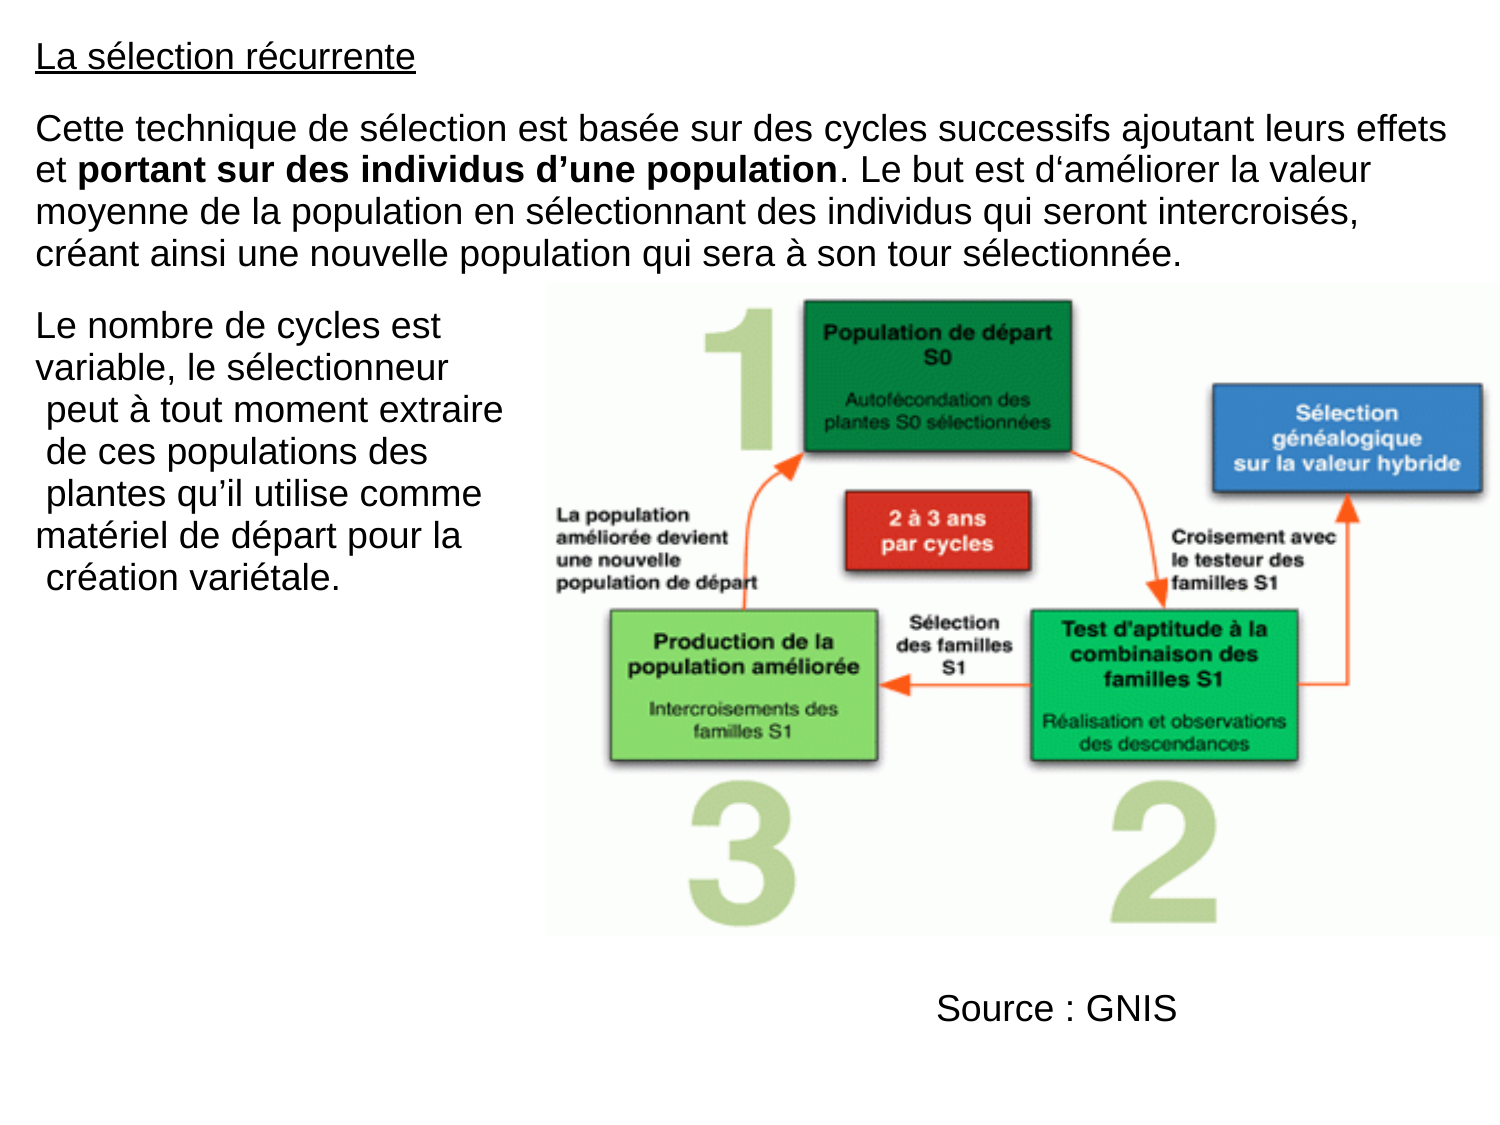

# La sélection récurrente
Cette technique de sélection est basée sur des cycles successifs ajoutant leurs effets et portant sur des individus d’une population. Le but est d‘améliorer la valeur moyenne de la population en sélectionnant des individus qui seront intercroisés, créant ainsi une nouvelle population qui sera à son tour sélectionnée.
Le nombre de cycles est
variable, le sélectionneur
 peut à tout moment extraire
 de ces populations des
 plantes qu’il utilise comme
matériel de départ pour la
 création variétale.
Source : GNIS